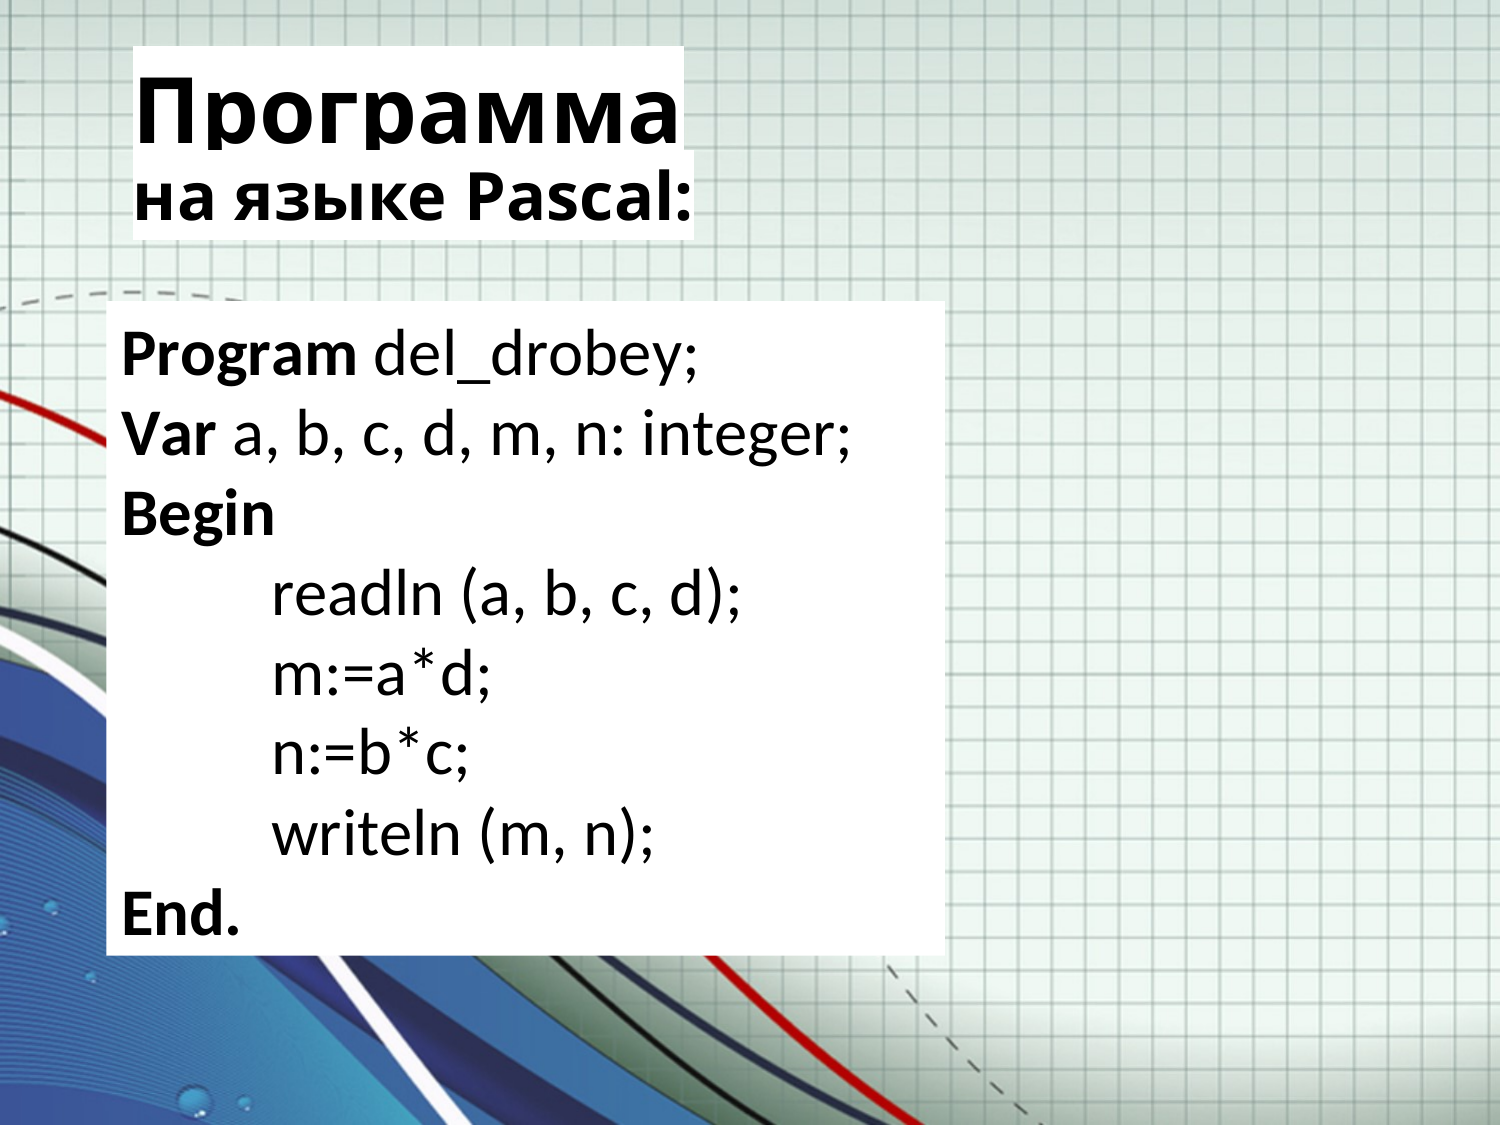

Программа
на языке Pascal:
Program del_drobey;
Var a, b, c, d, m, n: integer;
Begin
	readln (a, b, c, d);
	m:=a*d;
	n:=b*c;
	writeln (m, n);
End.